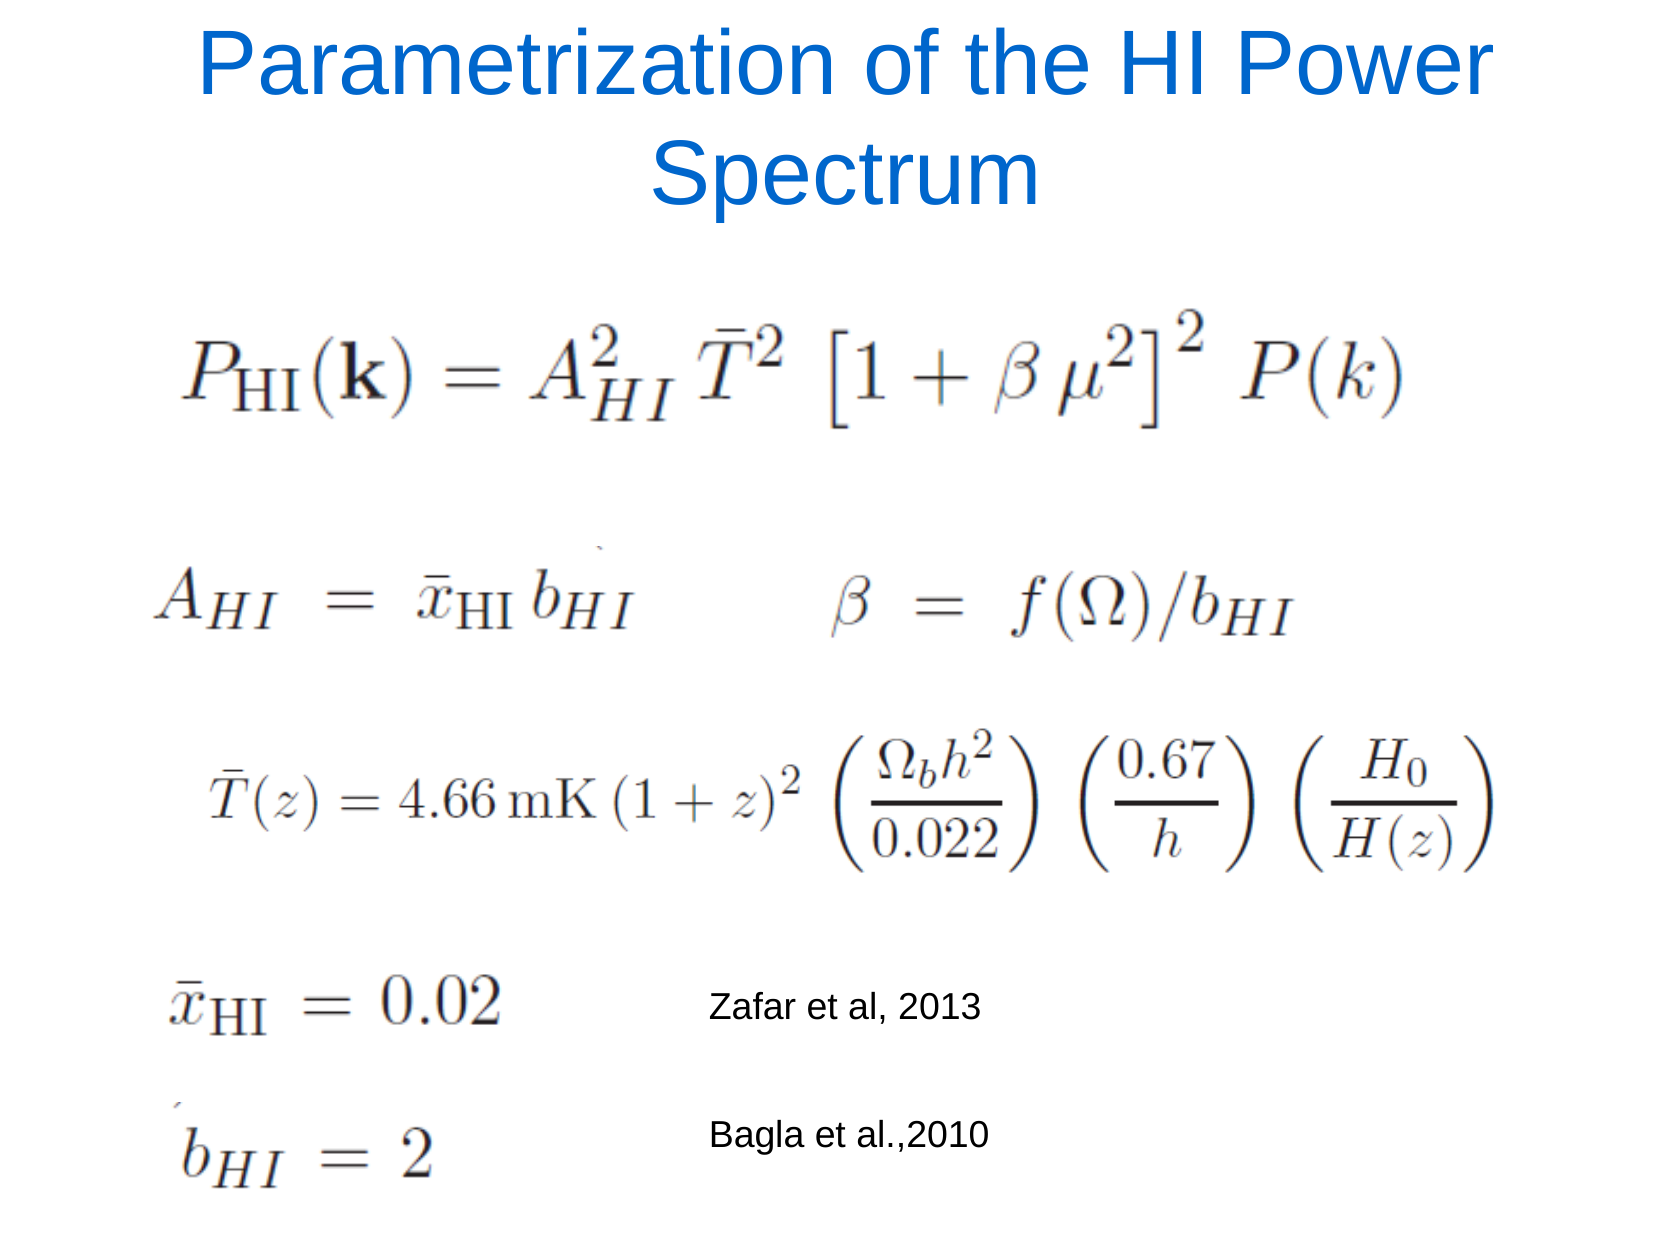

# Parametrization of the HI Power Spectrum
Zafar et al, 2013
Bagla et al.,2010